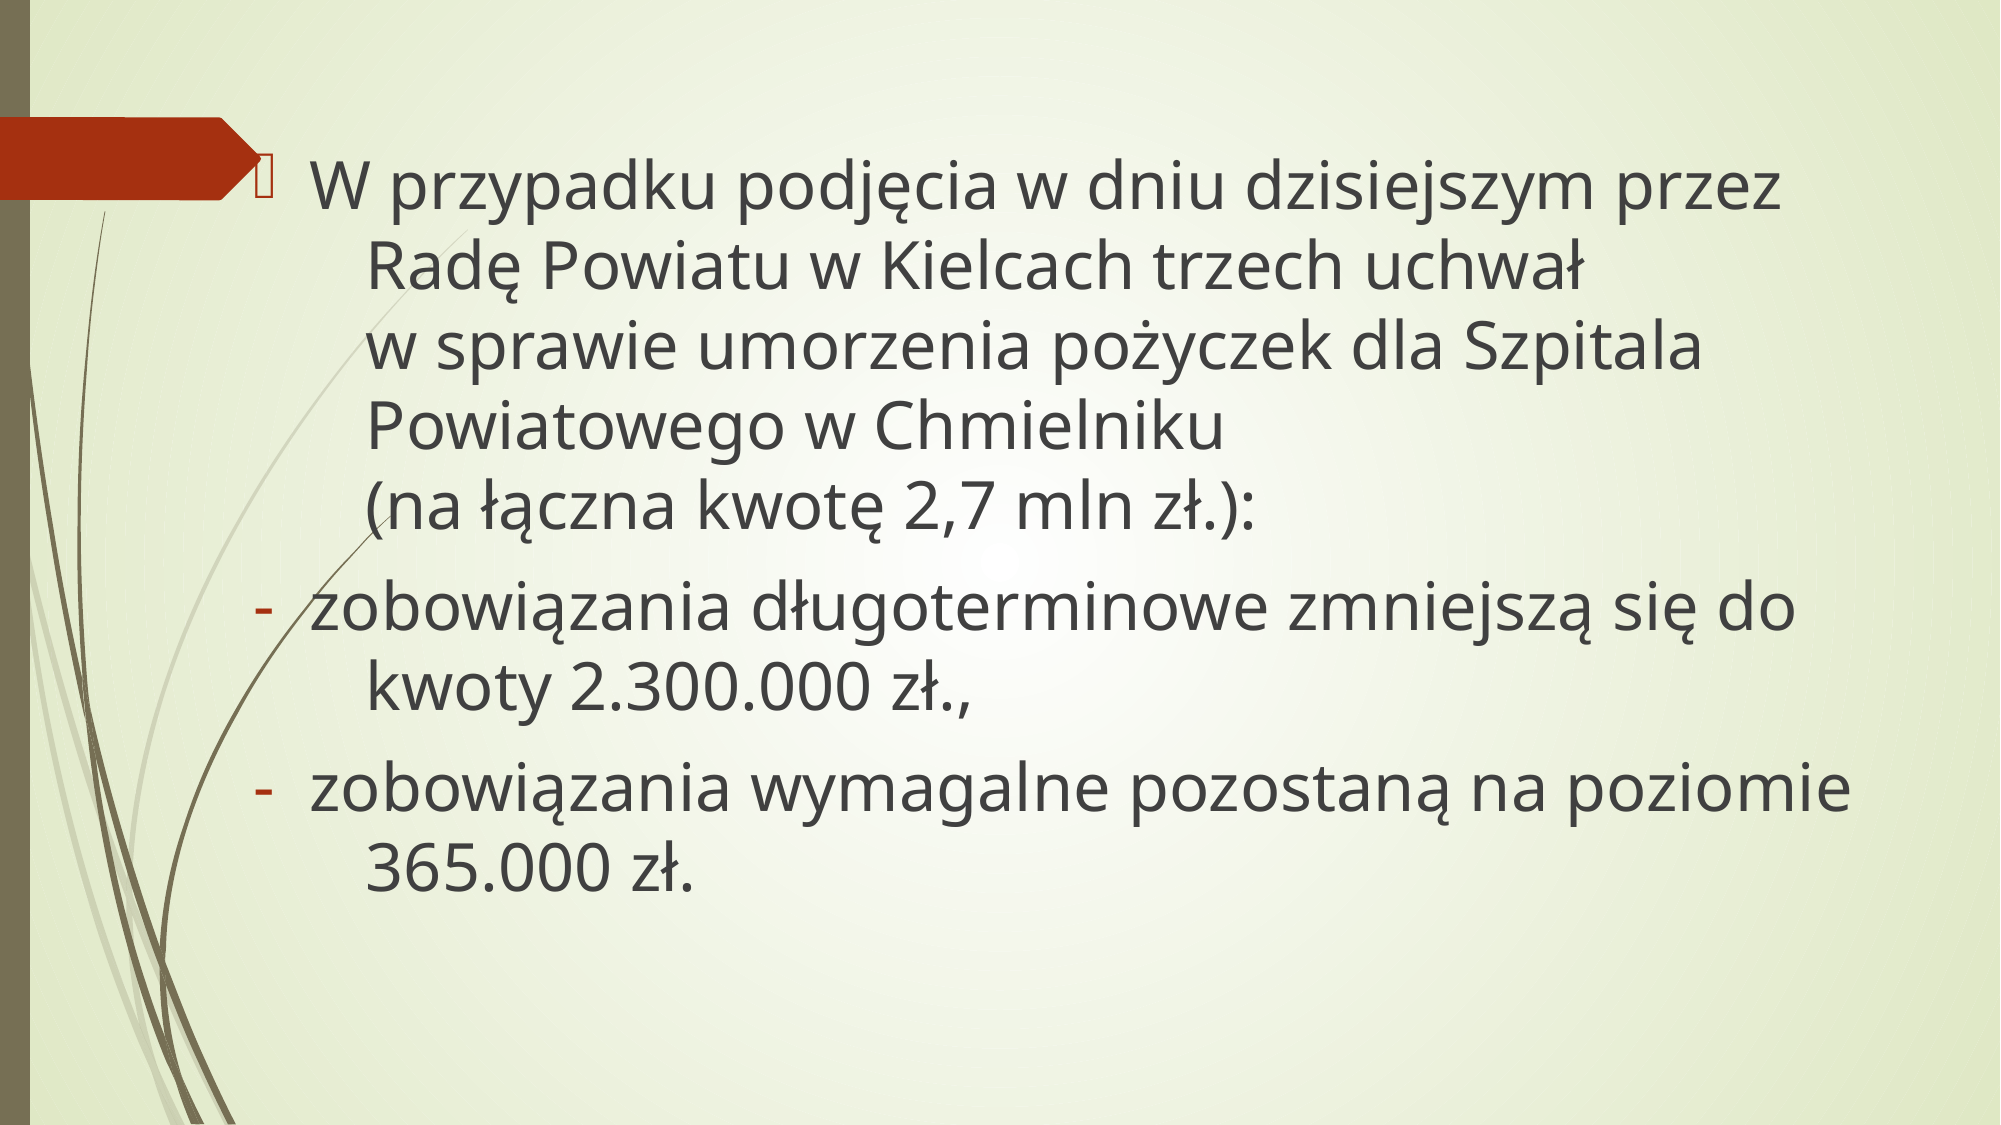

#
W przypadku podjęcia w dniu dzisiejszym przez Radę Powiatu w Kielcach trzech uchwał
w sprawie umorzenia pożyczek dla Szpitala Powiatowego w Chmielniku
(na łączna kwotę 2,7 mln zł.):
zobowiązania długoterminowe zmniejszą się do kwoty 2.300.000 zł.,
zobowiązania wymagalne pozostaną na poziomie 365.000 zł.